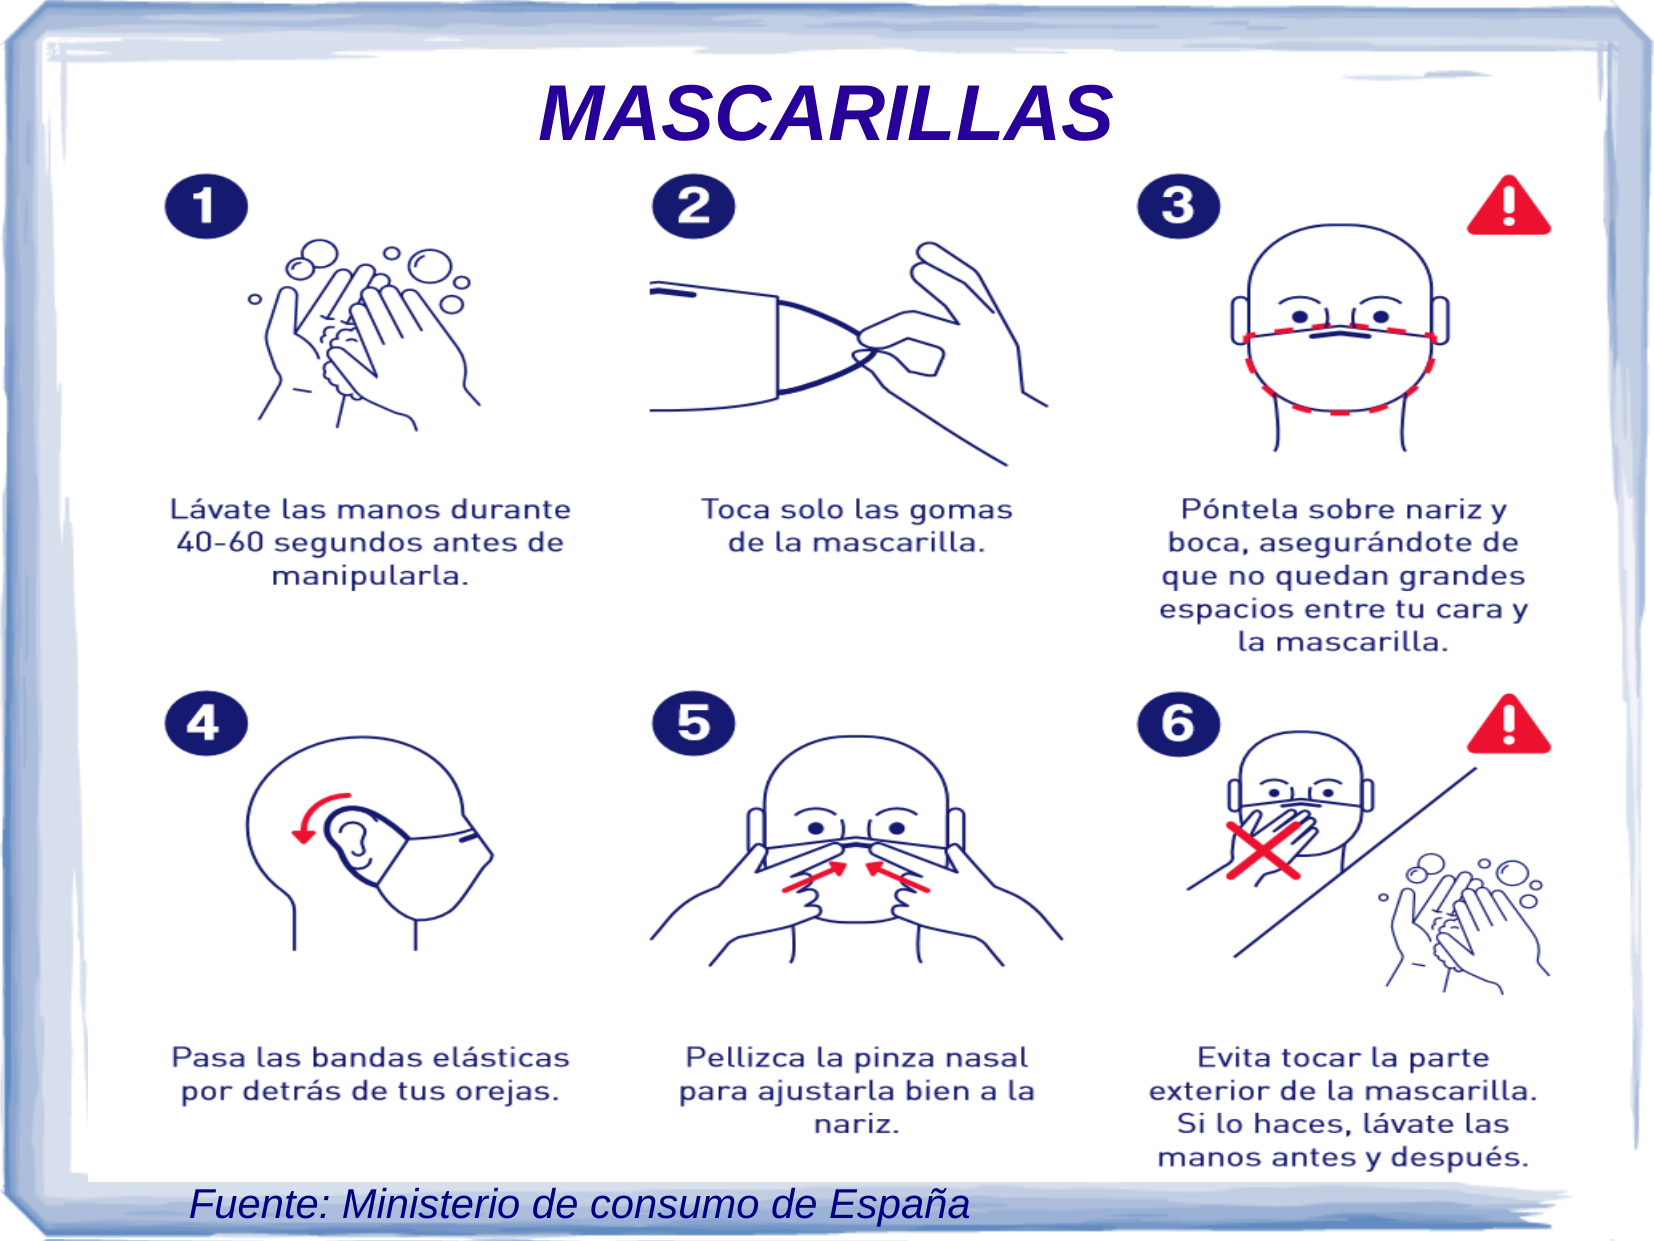

# MASCARILLAS
¿Cómo ponerse y quitarse la mascarilla?
Fuente: Ministerio de consumo de España